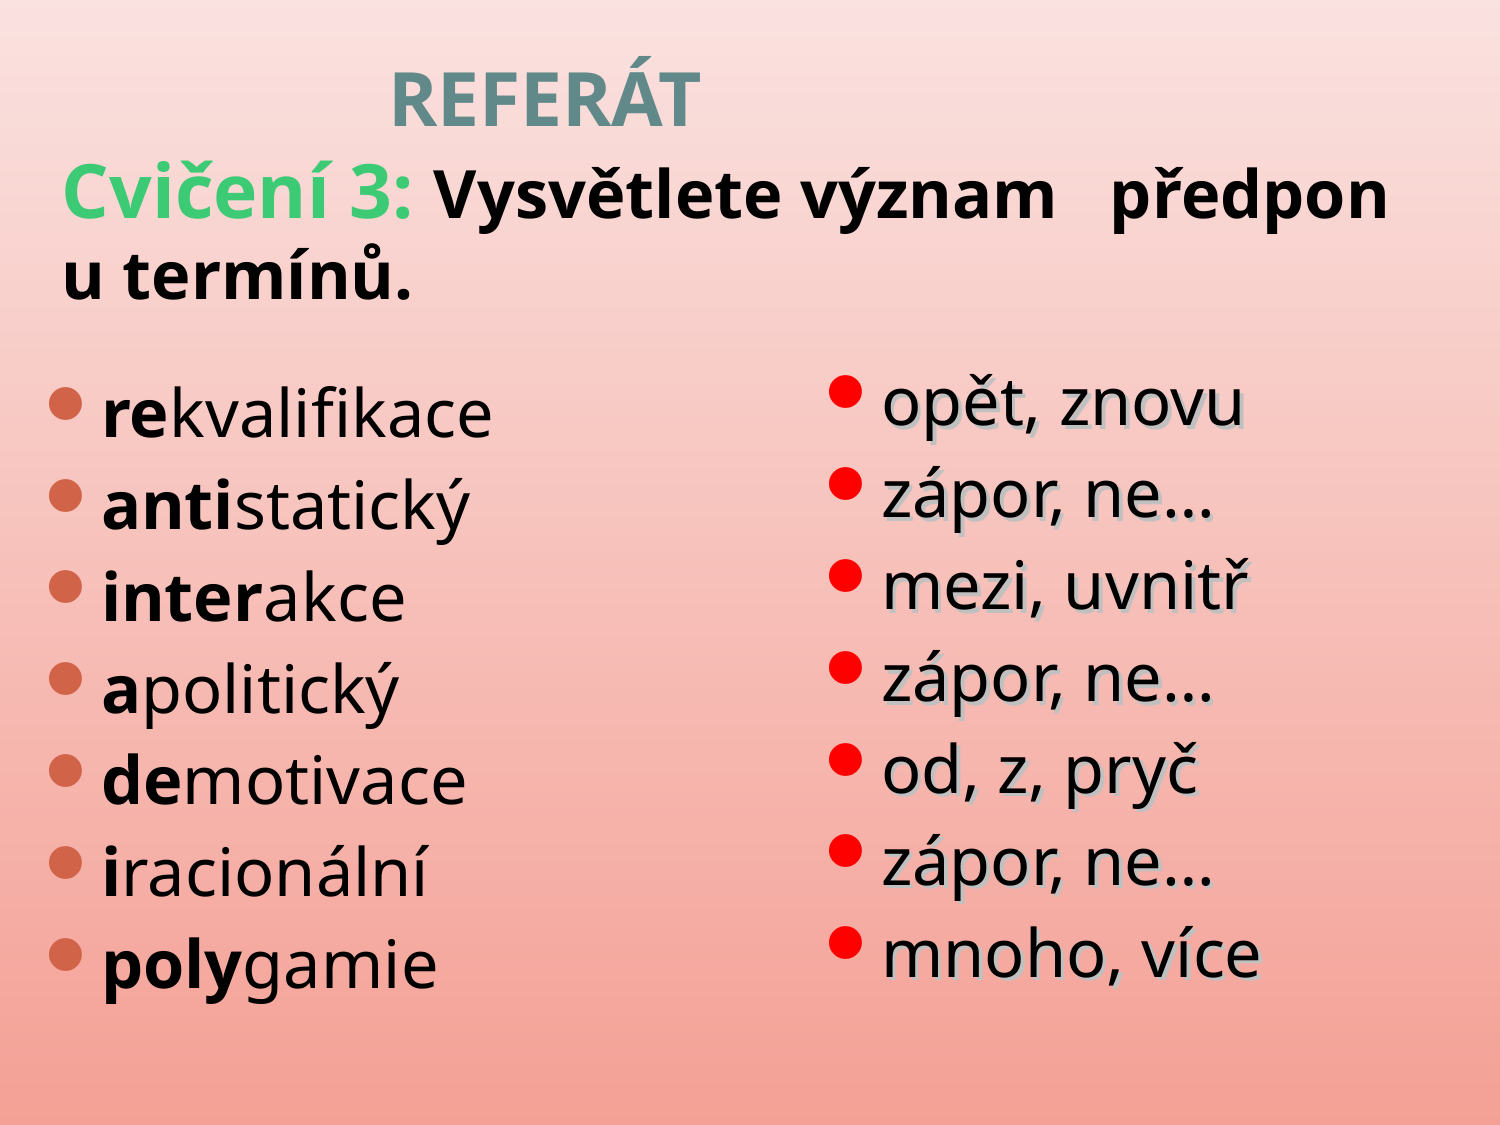

# REFERÁT Cvičení 3: Vysvětlete význam předpon u termínů.
opět, znovu
zápor, ne…
mezi, uvnitř
zápor, ne…
od, z, pryč
zápor, ne…
mnoho, více
rekvalifikace
antistatický
interakce
apolitický
demotivace
iracionální
polygamie